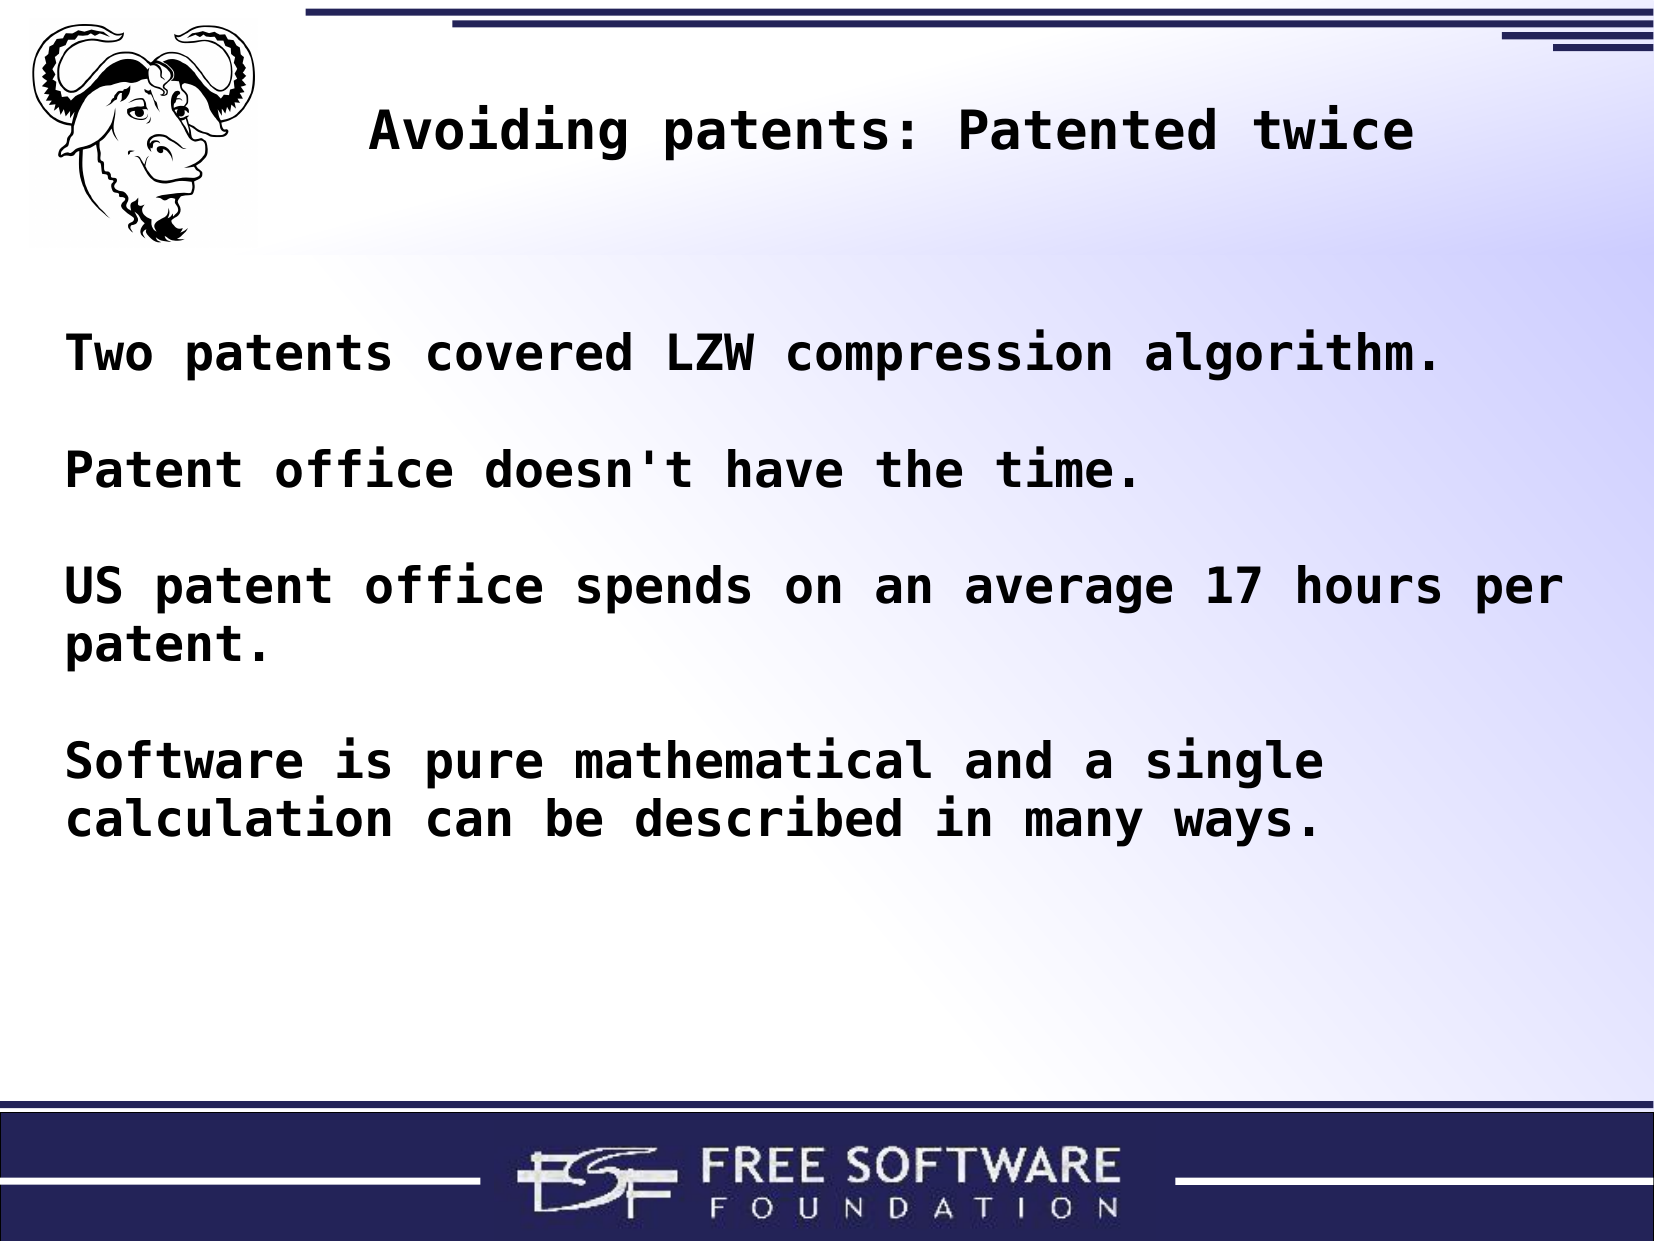

Avoiding patents: Patented twice
Two patents covered LZW compression algorithm.
Patent office doesn't have the time.
US patent office spends on an average 17 hours per patent.
Software is pure mathematical and a single calculation can be described in many ways.